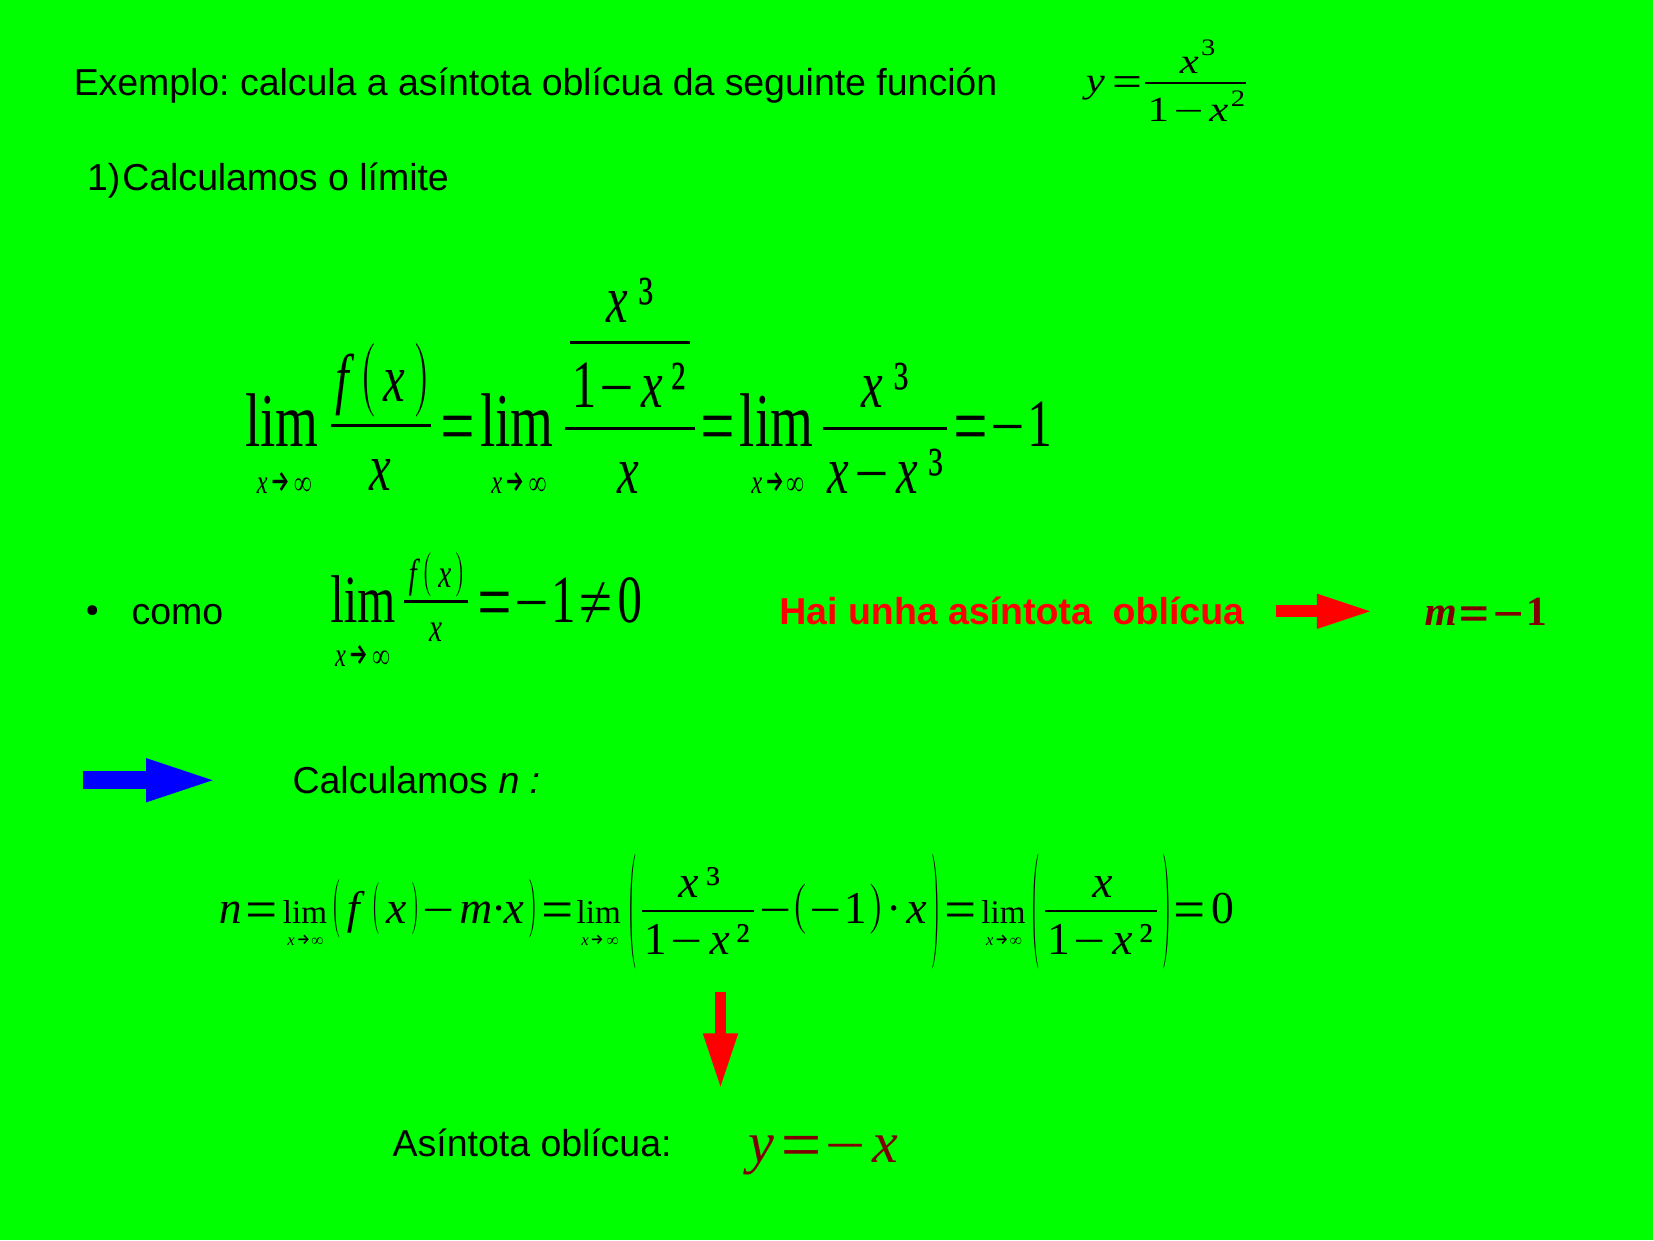

Exemplo: calcula a asíntota oblícua da seguinte función
Calculamos o límite
 como
Hai unha asíntota oblícua
Calculamos n :
Asíntota oblícua: